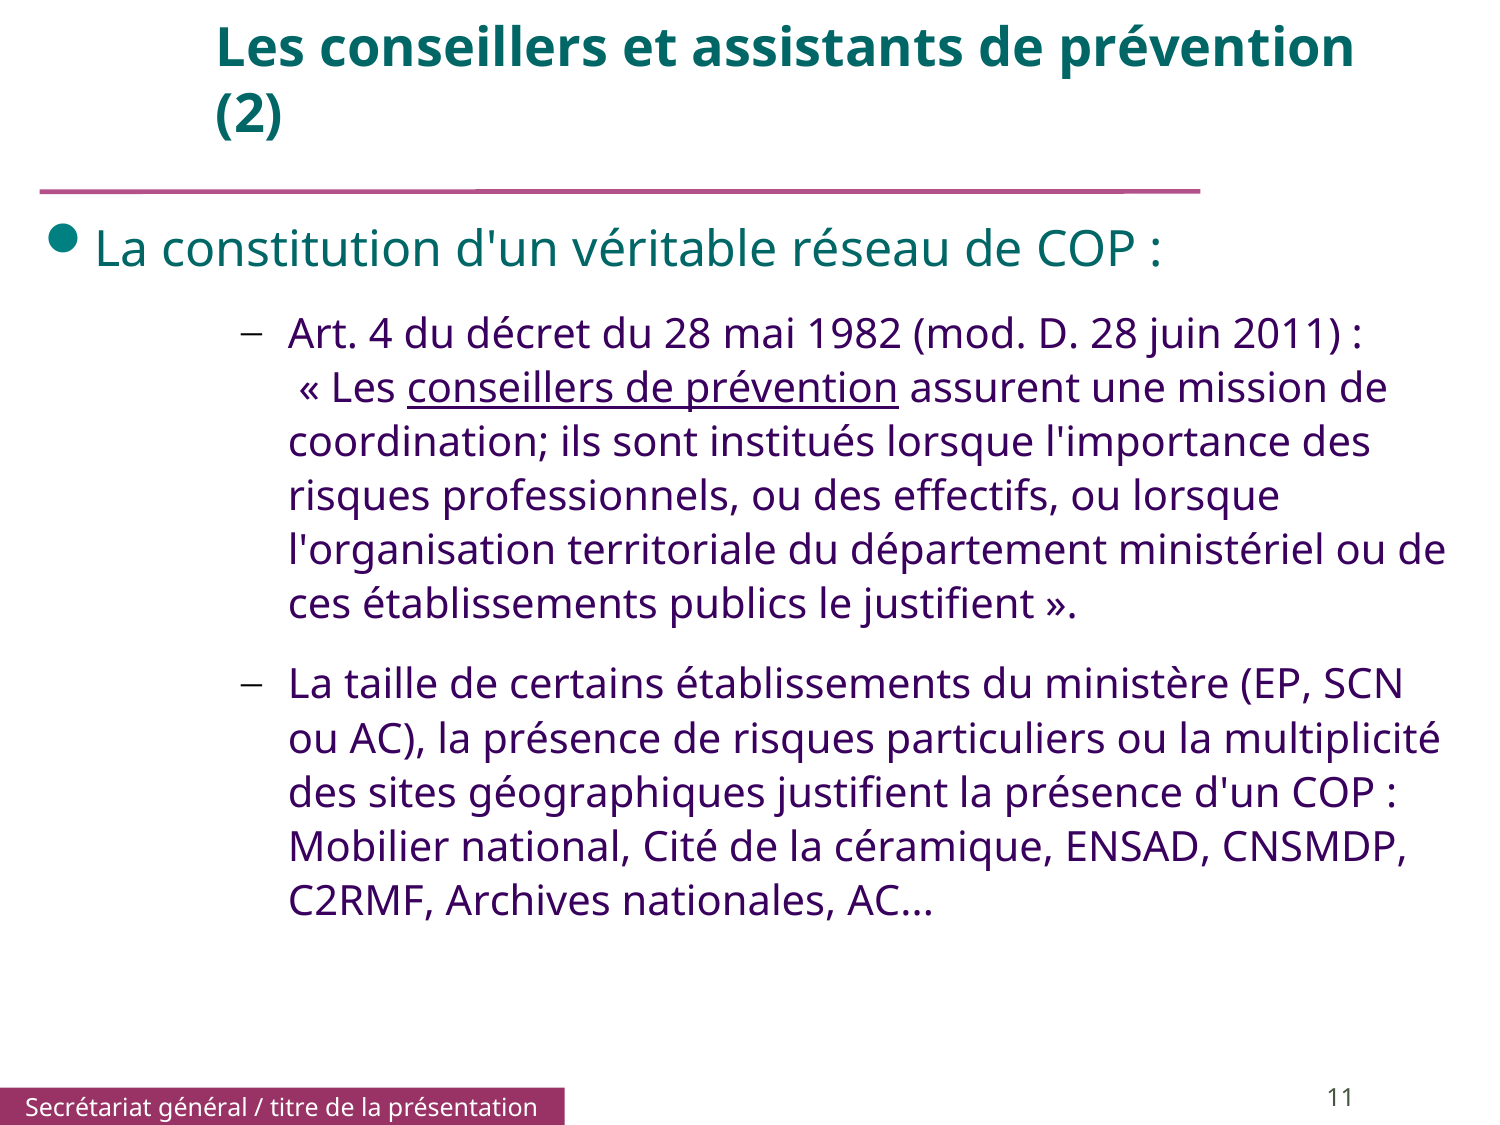

# Les conseillers et assistants de prévention (2)
La constitution d'un véritable réseau de COP :
Art. 4 du décret du 28 mai 1982 (mod. D. 28 juin 2011) : « Les conseillers de prévention assurent une mission de coordination; ils sont institués lorsque l'importance des risques professionnels, ou des effectifs, ou lorsque l'organisation territoriale du département ministériel ou de ces établissements publics le justifient ».
La taille de certains établissements du ministère (EP, SCN ou AC), la présence de risques particuliers ou la multiplicité des sites géographiques justifient la présence d'un COP : Mobilier national, Cité de la céramique, ENSAD, CNSMDP, C2RMF, Archives nationales, AC...
11